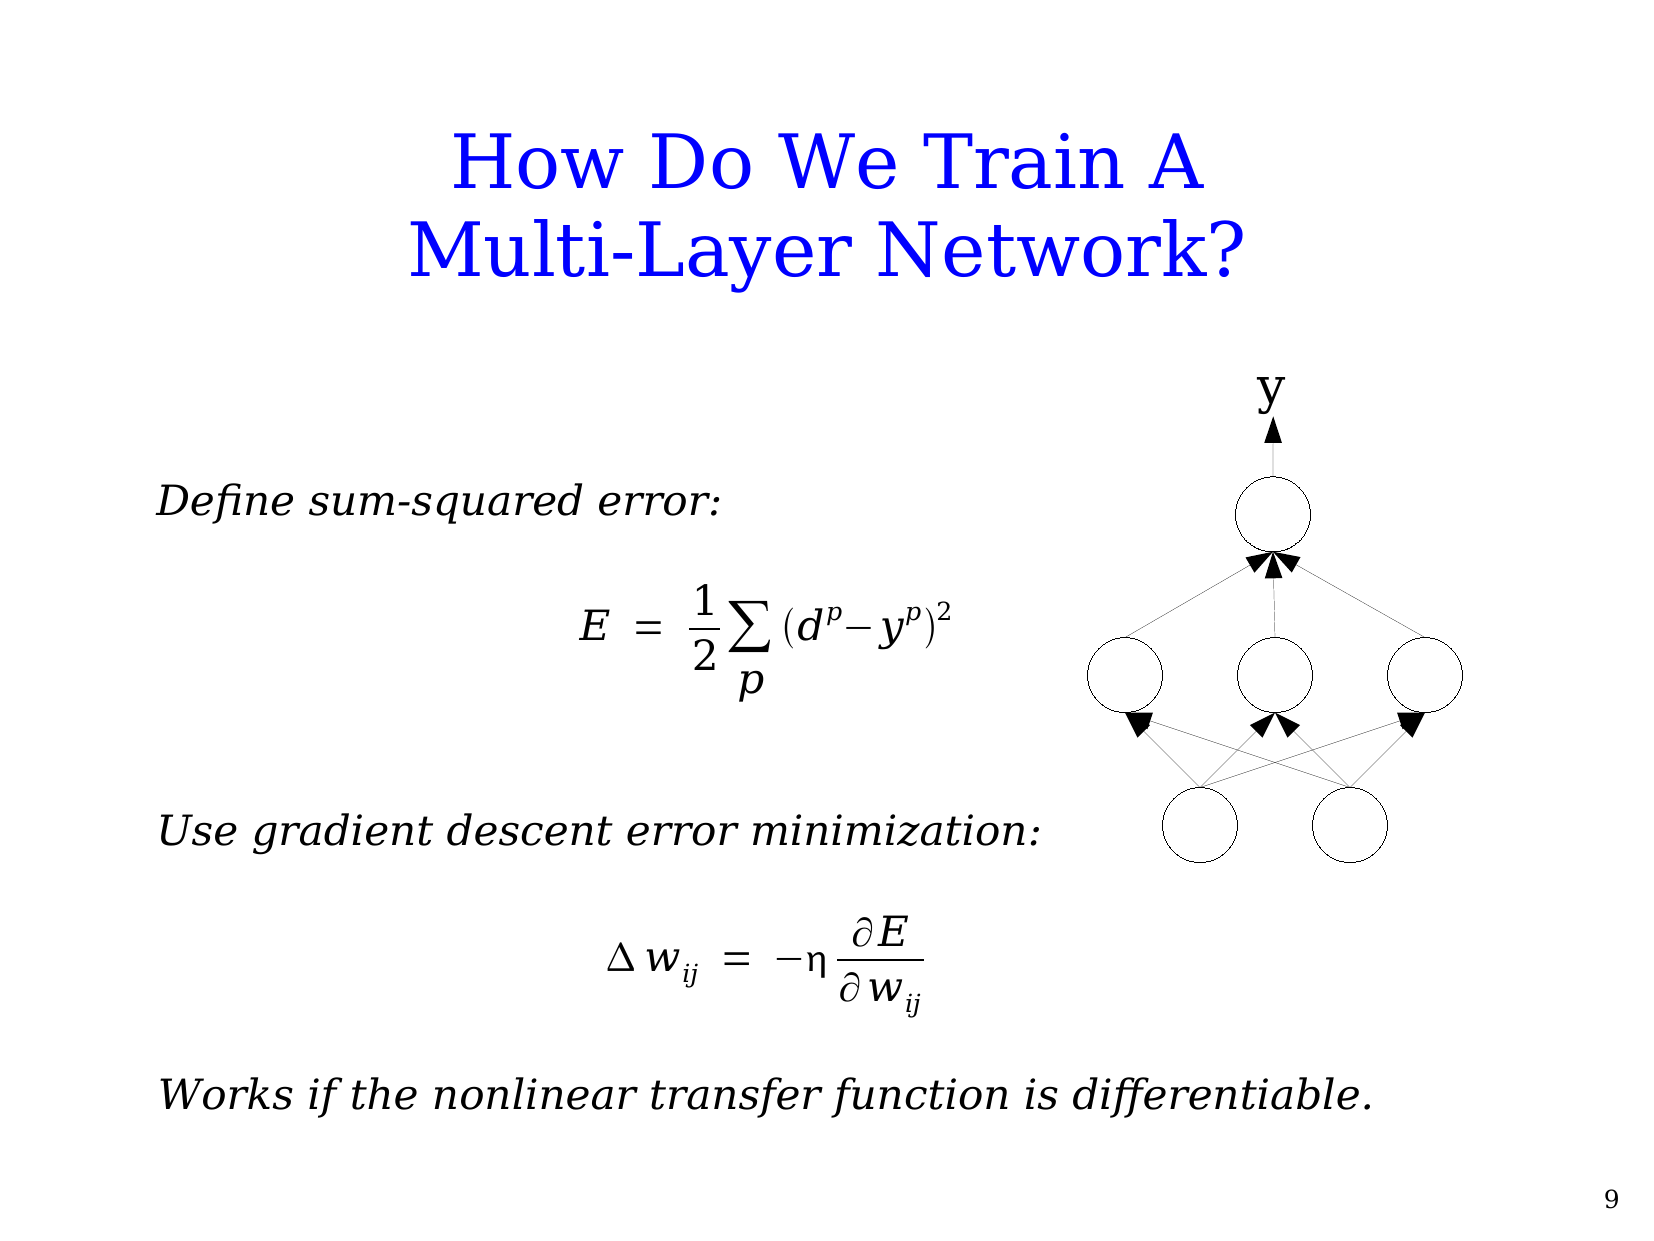

# How Do We Train A Multi-Layer Network?
y